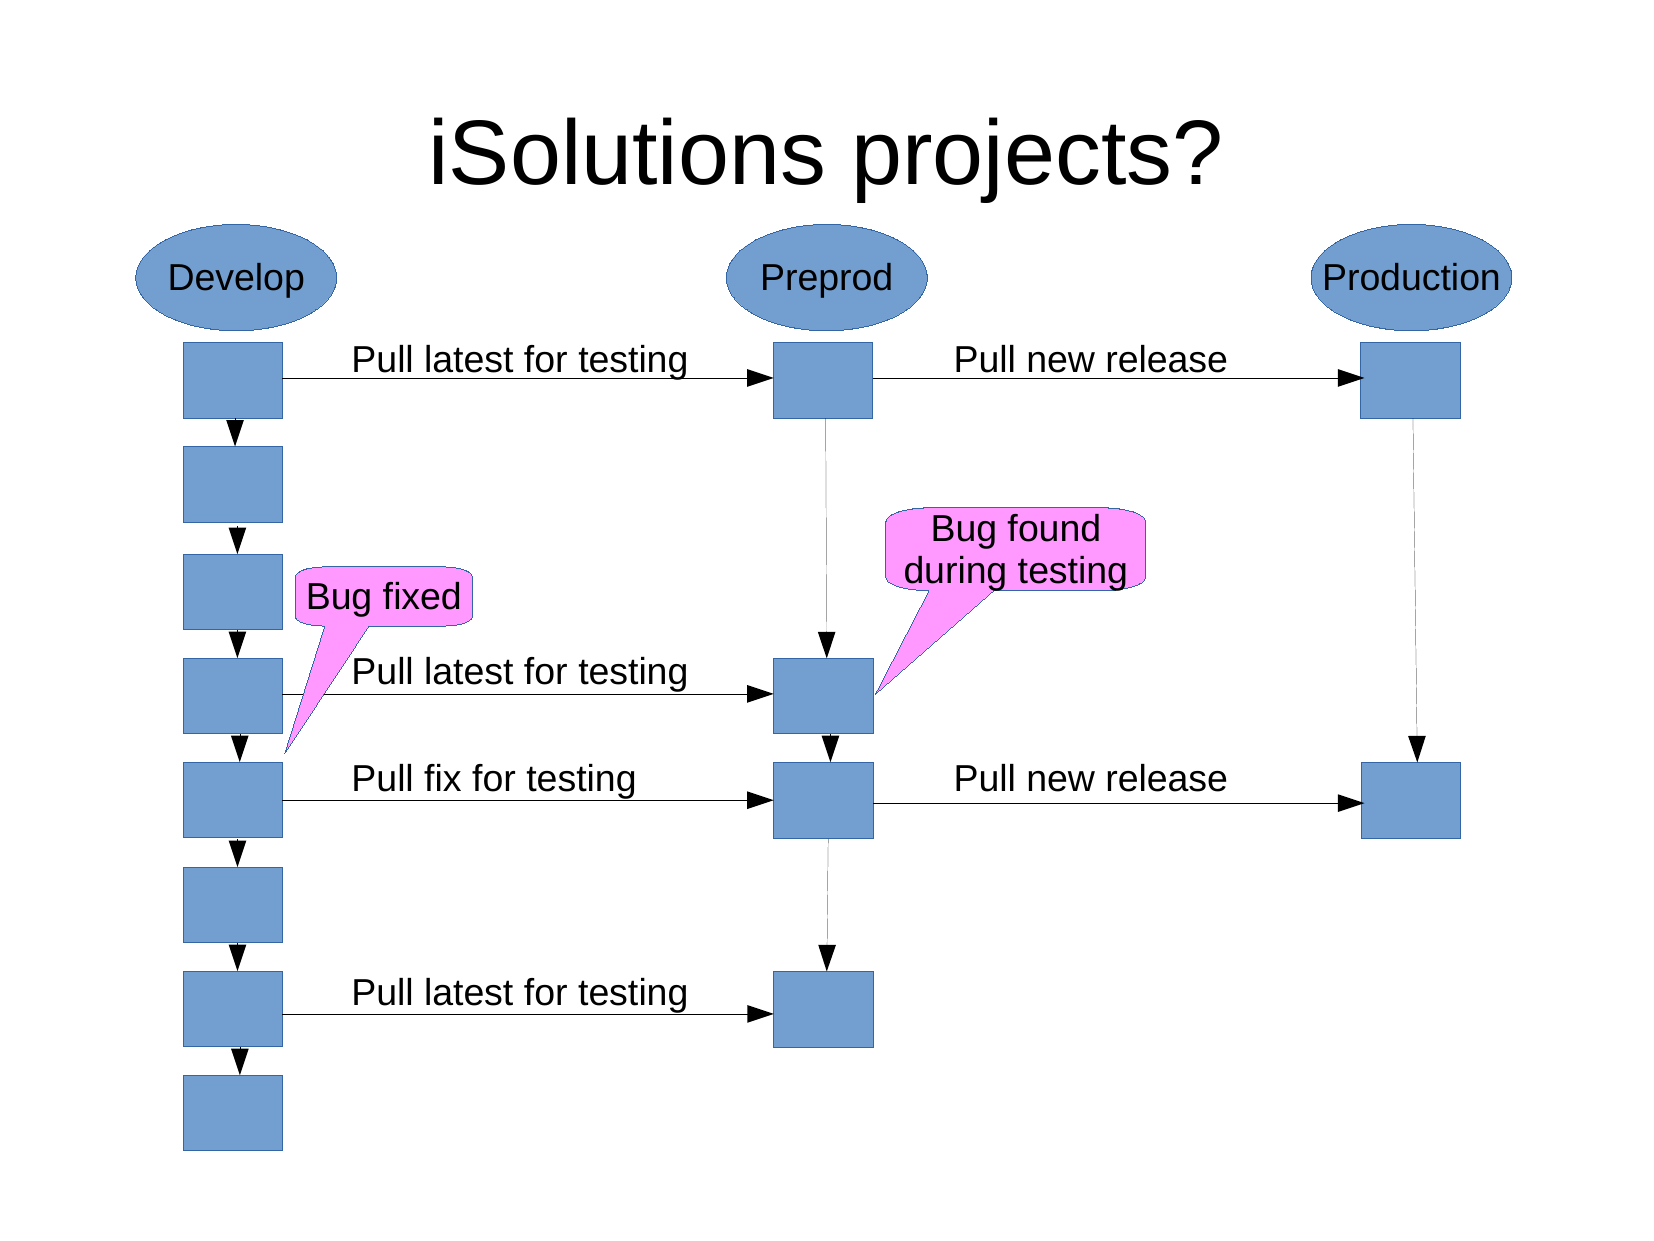

# iSolutions projects?
Develop
Preprod
Production
Pull latest for testing
Pull new release
Bug found
during testing
Bug fixed
Pull latest for testing
Pull fix for testing
Pull new release
Pull latest for testing